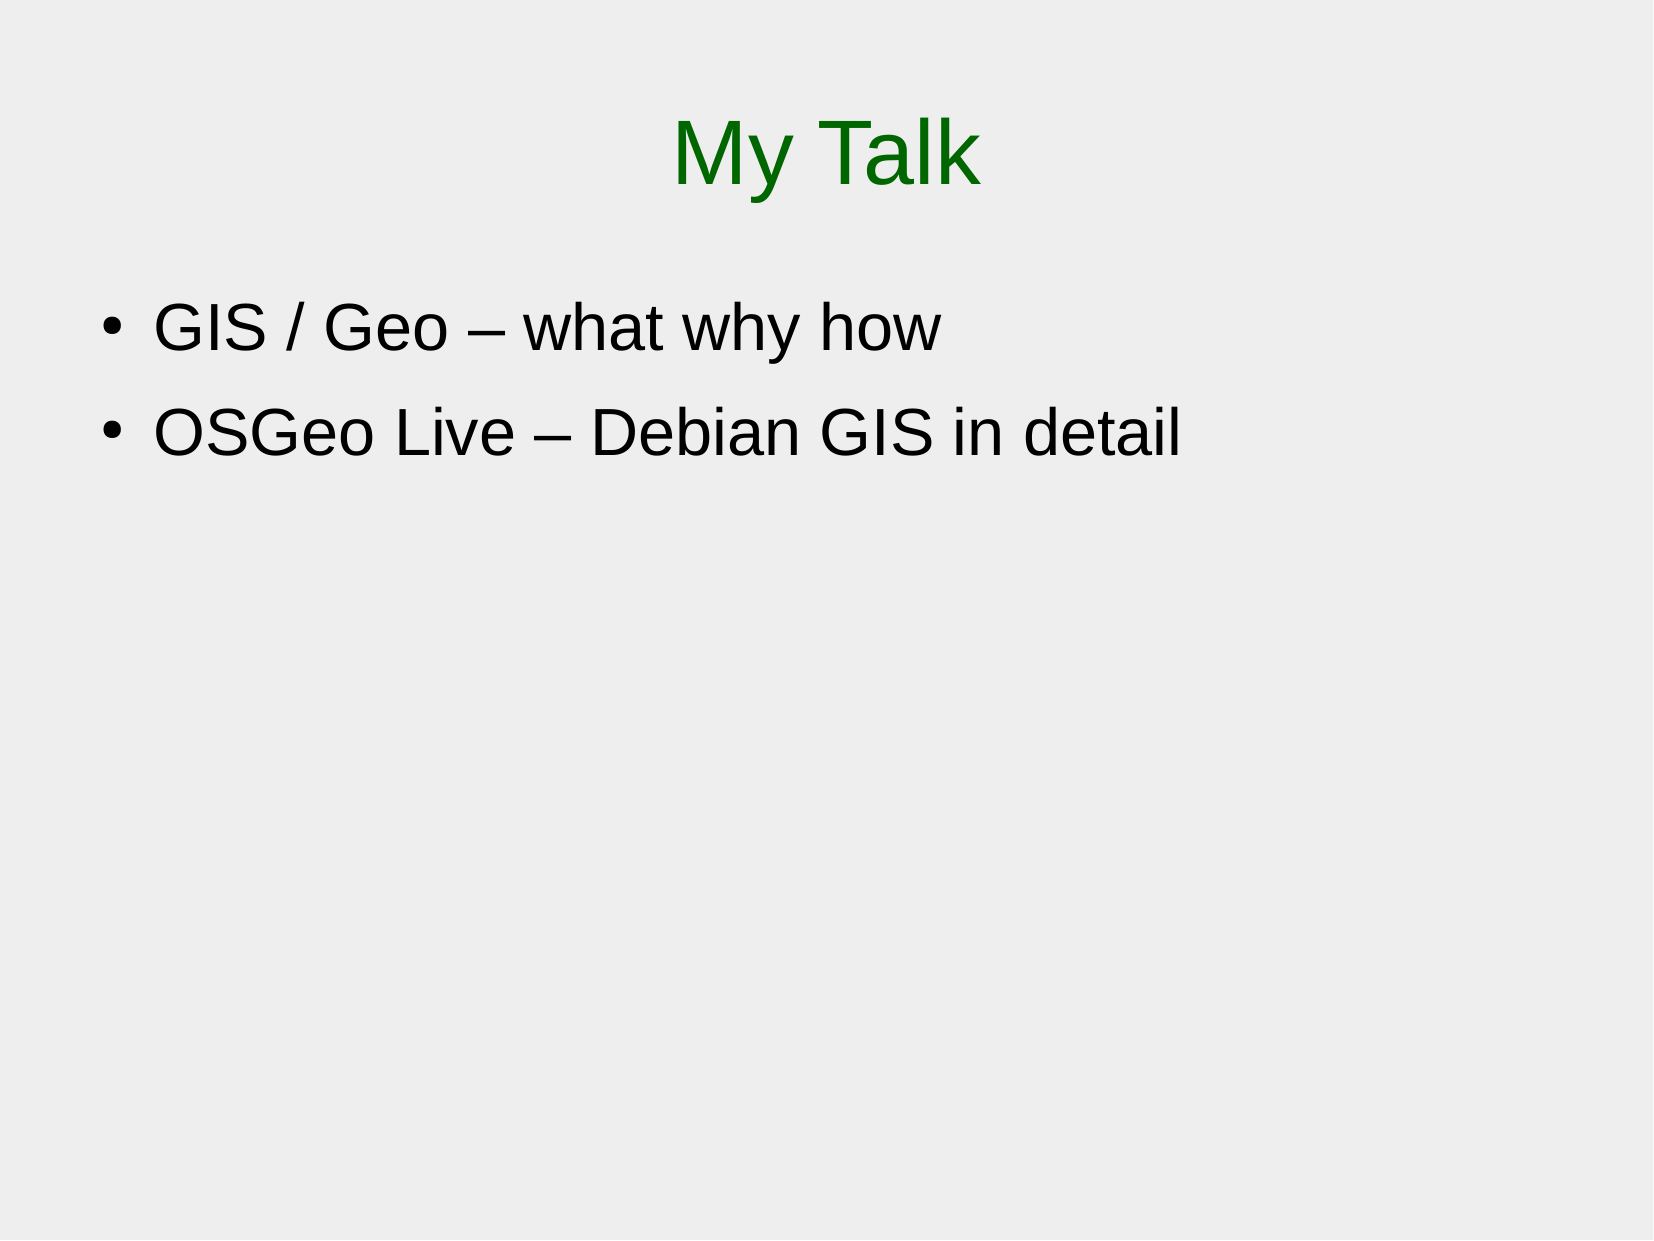

# My Talk
GIS / Geo – what why how
OSGeo Live – Debian GIS in detail